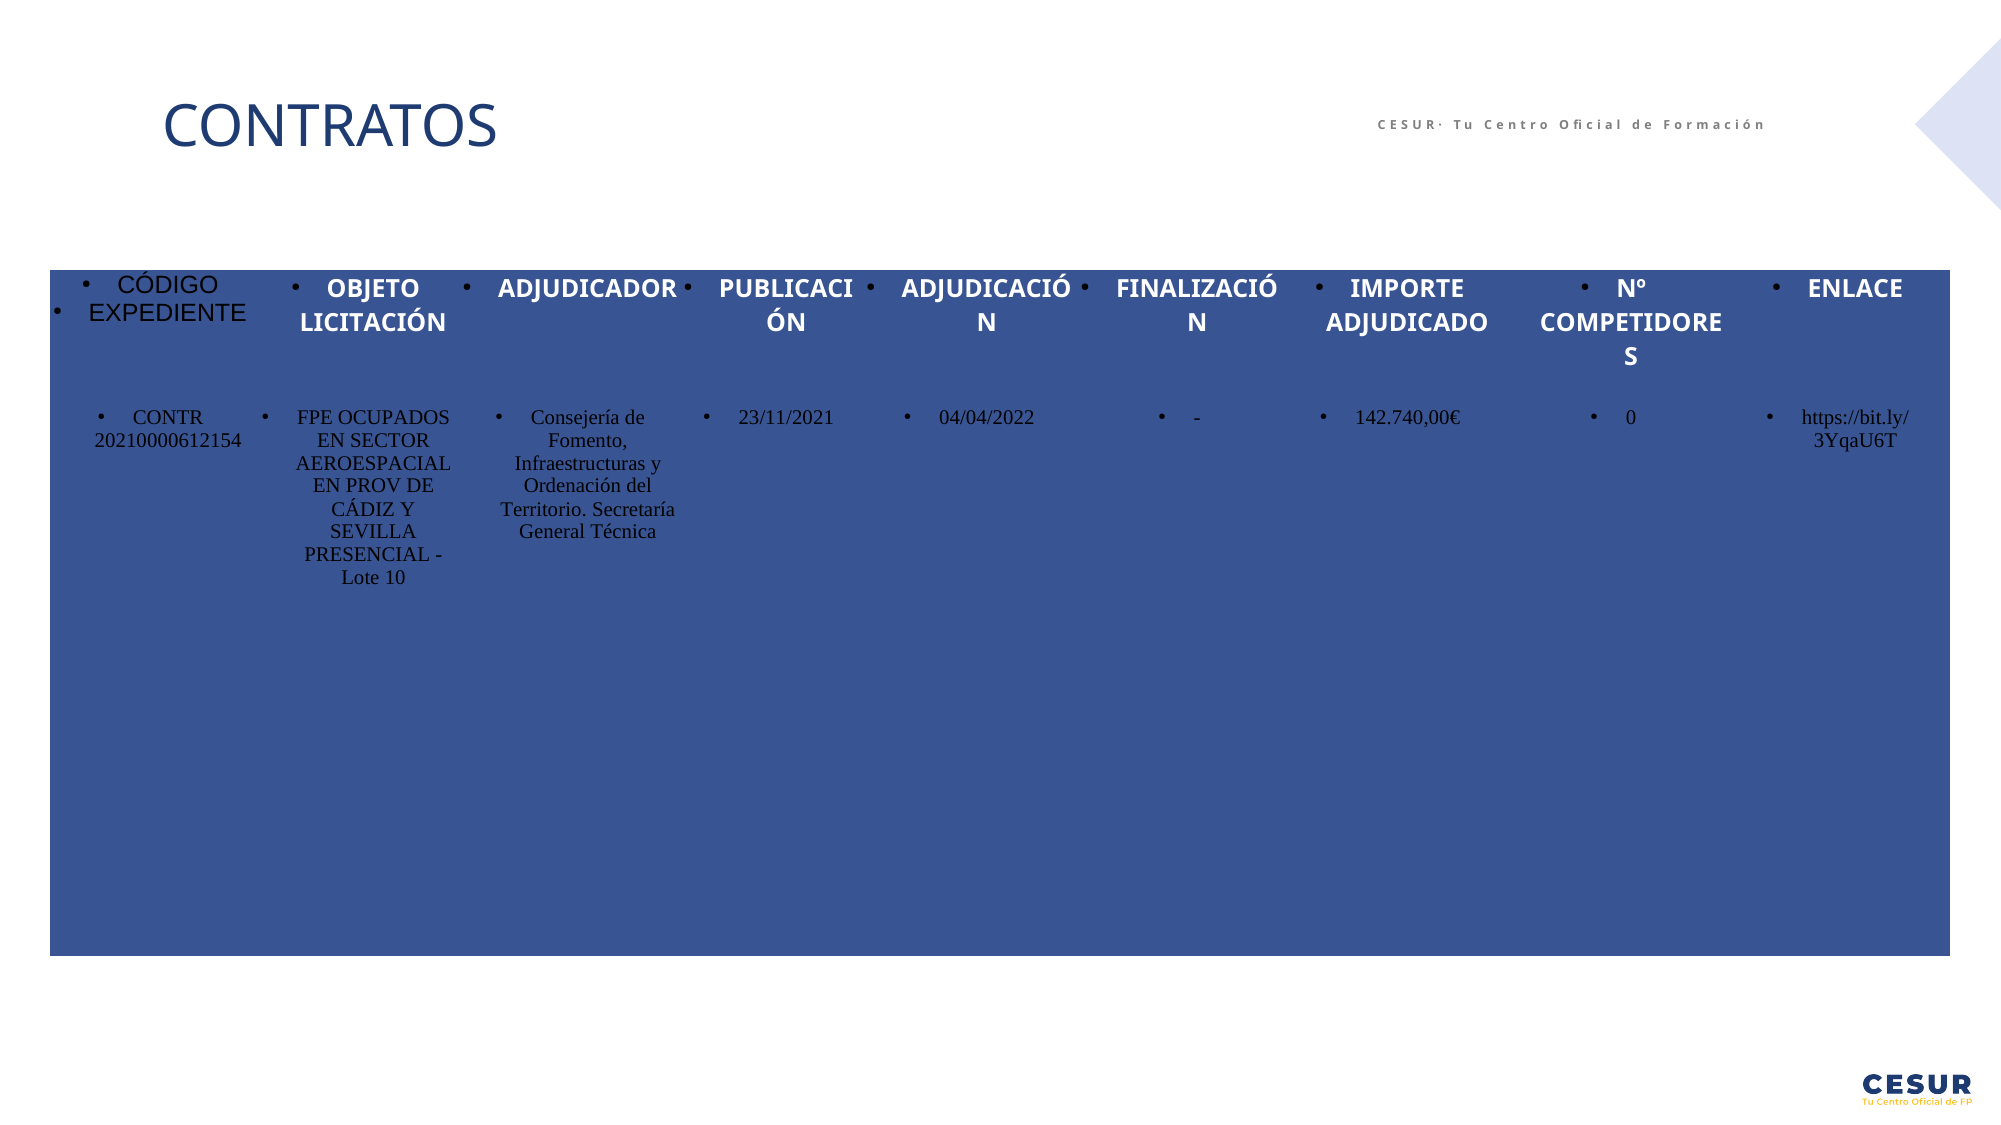

# CONTRATOS
| CÓDIGO EXPEDIENTE | OBJETO LICITACIÓN | ADJUDICADOR | PUBLICACIÓN | ADJUDICACIÓN | FINALIZACIÓN | IMPORTE ADJUDICADO | Nº COMPETIDORES | ENLACE |
| --- | --- | --- | --- | --- | --- | --- | --- | --- |
| CONTR 20210000612154 | FPE OCUPADOS EN SECTOR AEROESPACIAL EN PROV DE CÁDIZ Y SEVILLA PRESENCIAL - Lote 10 | Consejería de Fomento, Infraestructuras y Ordenación del Territorio. Secretaría General Técnica | 23/11/2021 | 04/04/2022 | - | 142.740,00€ | 0 | https://bit.ly/3YqaU6T |